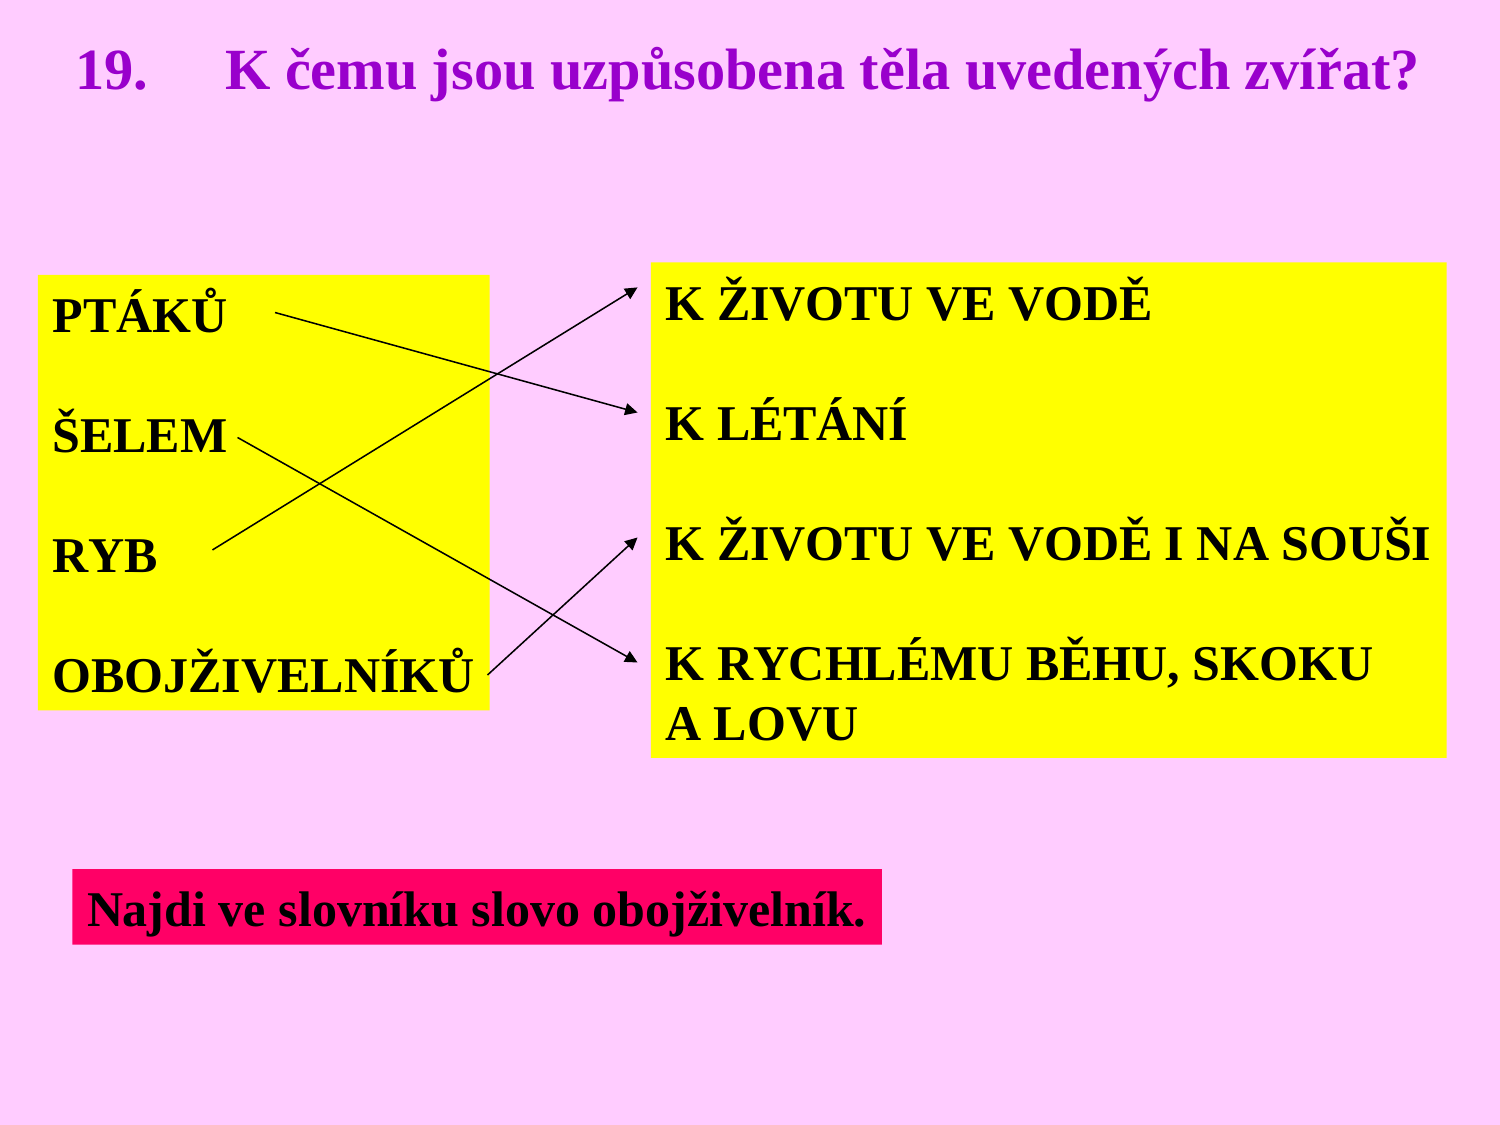

19.	K čemu jsou uzpůsobena těla uvedených zvířat?
K ŽIVOTU VE VODĚ
K LÉTÁNÍ
K ŽIVOTU VE VODĚ I NA SOUŠI
K RYCHLÉMU BĚHU, SKOKU
A LOVU
PTÁKŮ
ŠELEM
RYB
OBOJŽIVELNÍKŮ
Najdi ve slovníku slovo obojživelník.